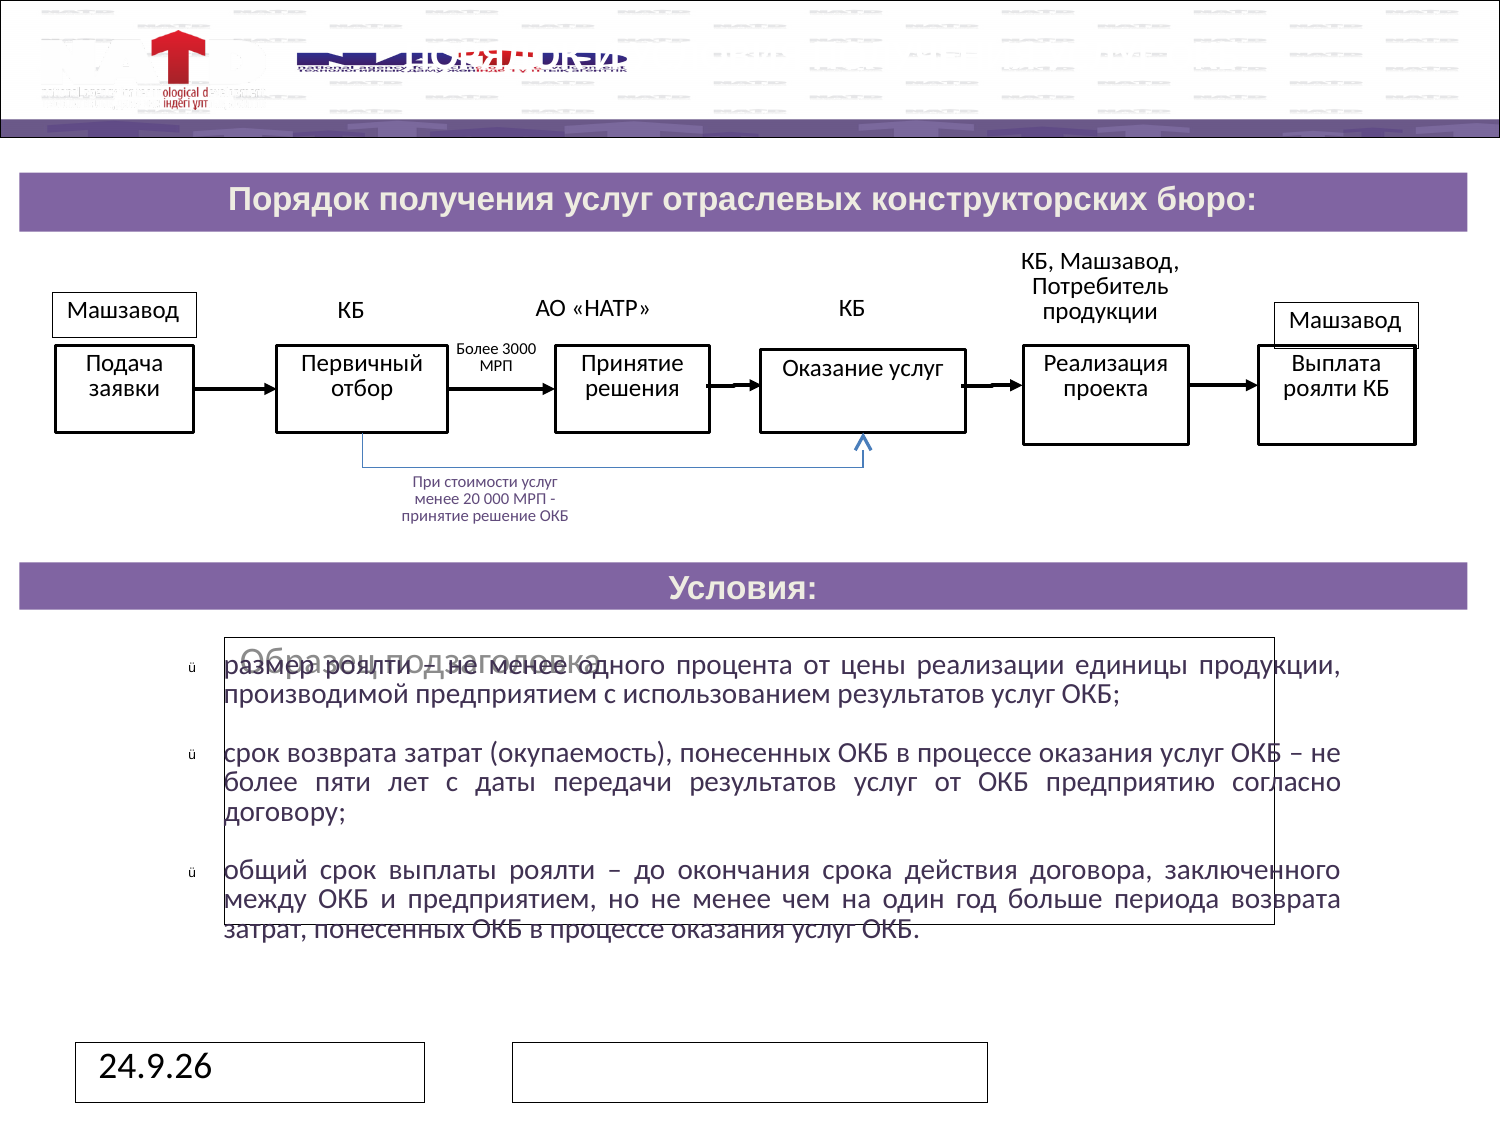

ПОРЯДОК И УСЛОВИЯ ПОЛУЧЕНИЯ УСЛУГ ОКБ
Порядок получения услуг отраслевых конструкторских бюро:
КБ, Машзавод, Потребитель продукции
АО «НАТР»
КБ
Машзавод
КБ
Машзавод
Более 3000 МРП
Подача заявки
Первичный отбор
Принятие решения
Реализация проекта
Выплата роялти КБ
Оказание услуг
При стоимости услуг менее 20 000 МРП - принятие решение ОКБ
Условия:
размер роялти – не менее одного процента от цены реализации единицы продукции, производимой предприятием с использованием результатов услуг ОКБ;
срок возврата затрат (окупаемость), понесенных ОКБ в процессе оказания услуг ОКБ – не более пяти лет с даты передачи результатов услуг от ОКБ предприятию согласно договору;
общий срок выплаты роялти – до окончания срока действия договора, заключенного между ОКБ и предприятием, но не менее чем на один год больше периода возврата затрат, понесенных ОКБ в процессе оказания услуг ОКБ.